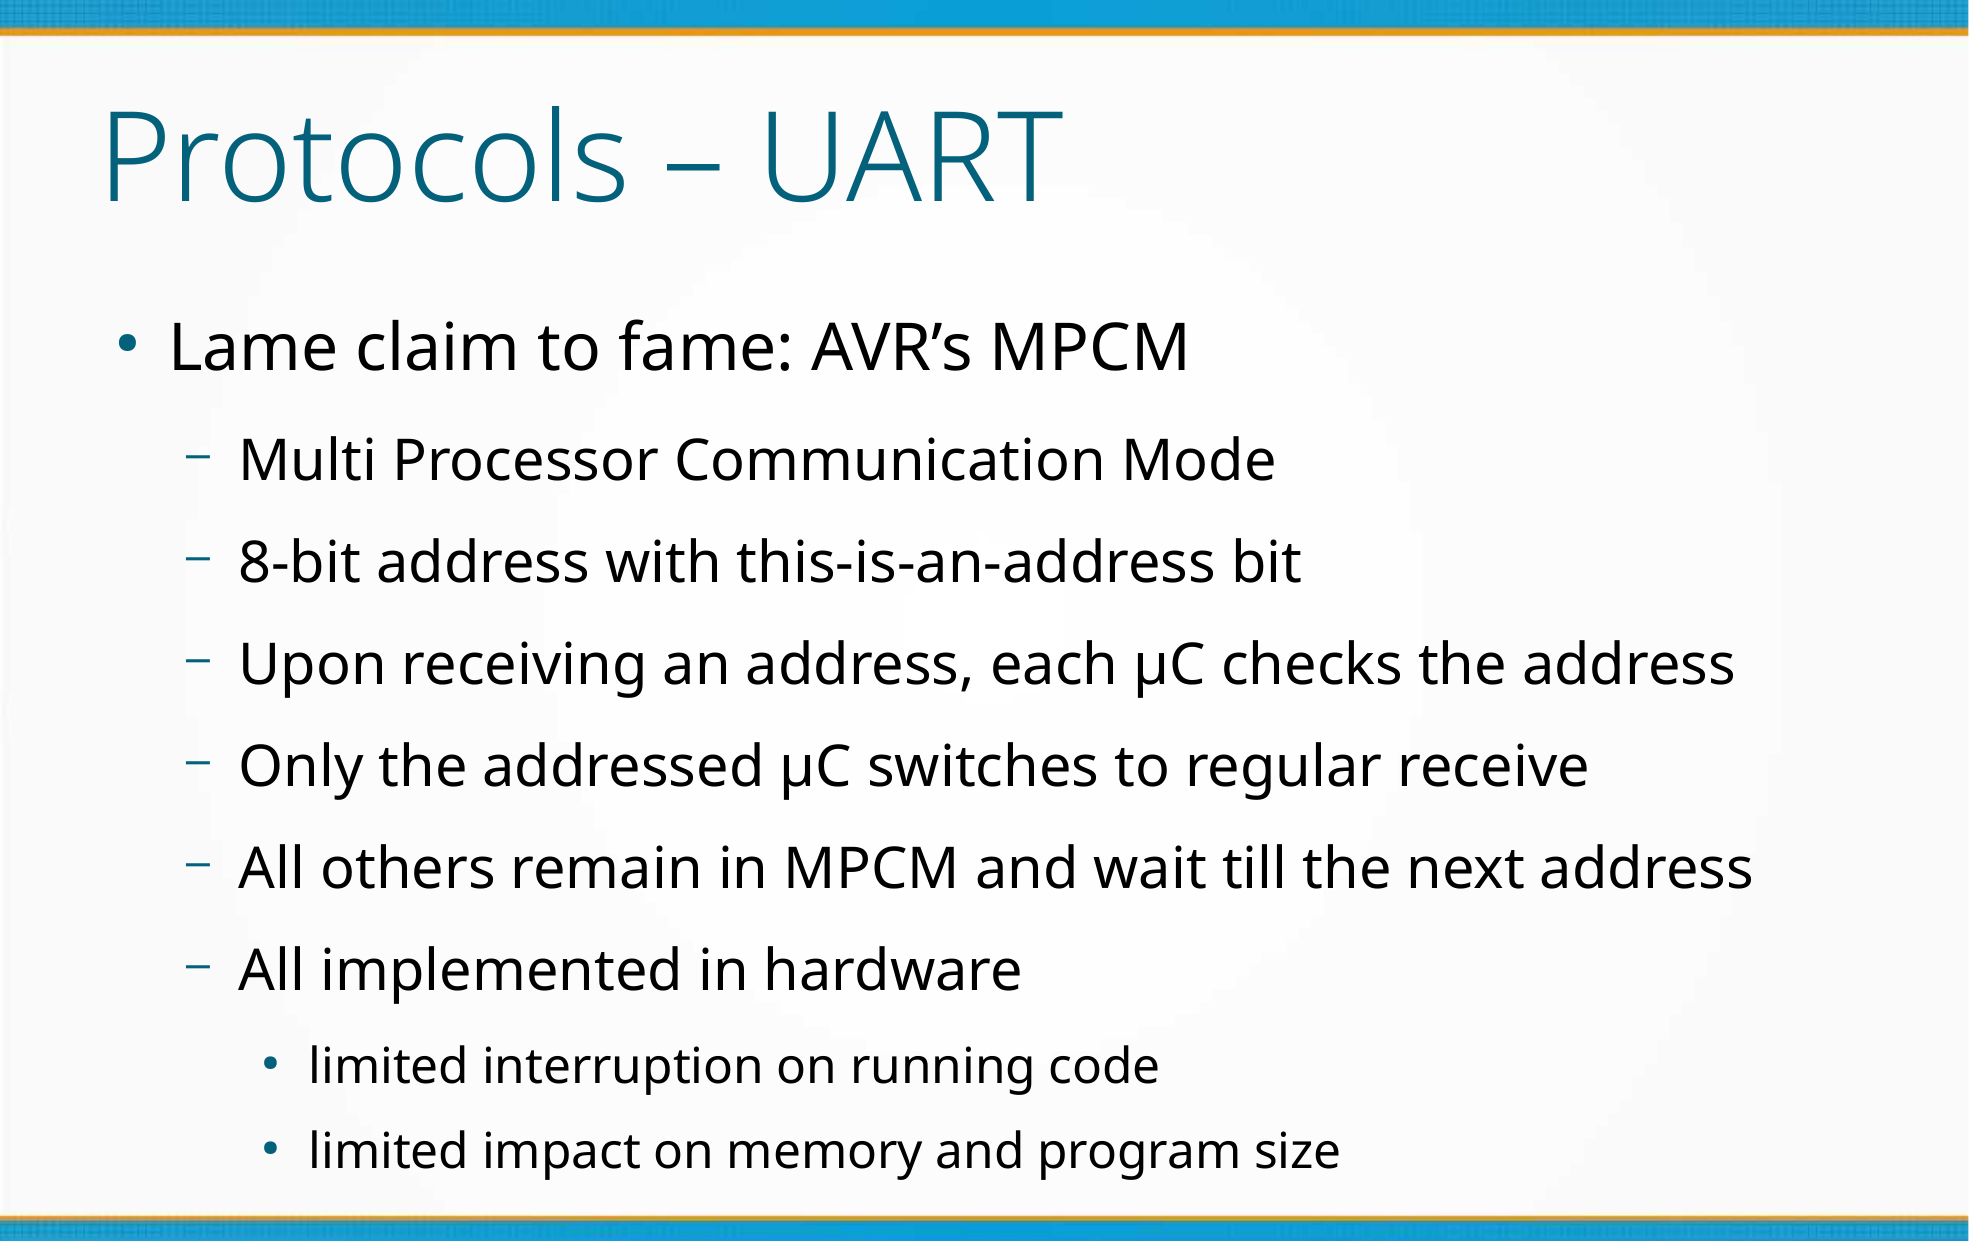

# Protocols – UART
Lame claim to fame: AVR’s MPCM
Multi Processor Communication Mode
8-bit address with this-is-an-address bit
Upon receiving an address, each µC checks the address
Only the addressed µC switches to regular receive
All others remain in MPCM and wait till the next address
All implemented in hardware
limited interruption on running code
limited impact on memory and program size